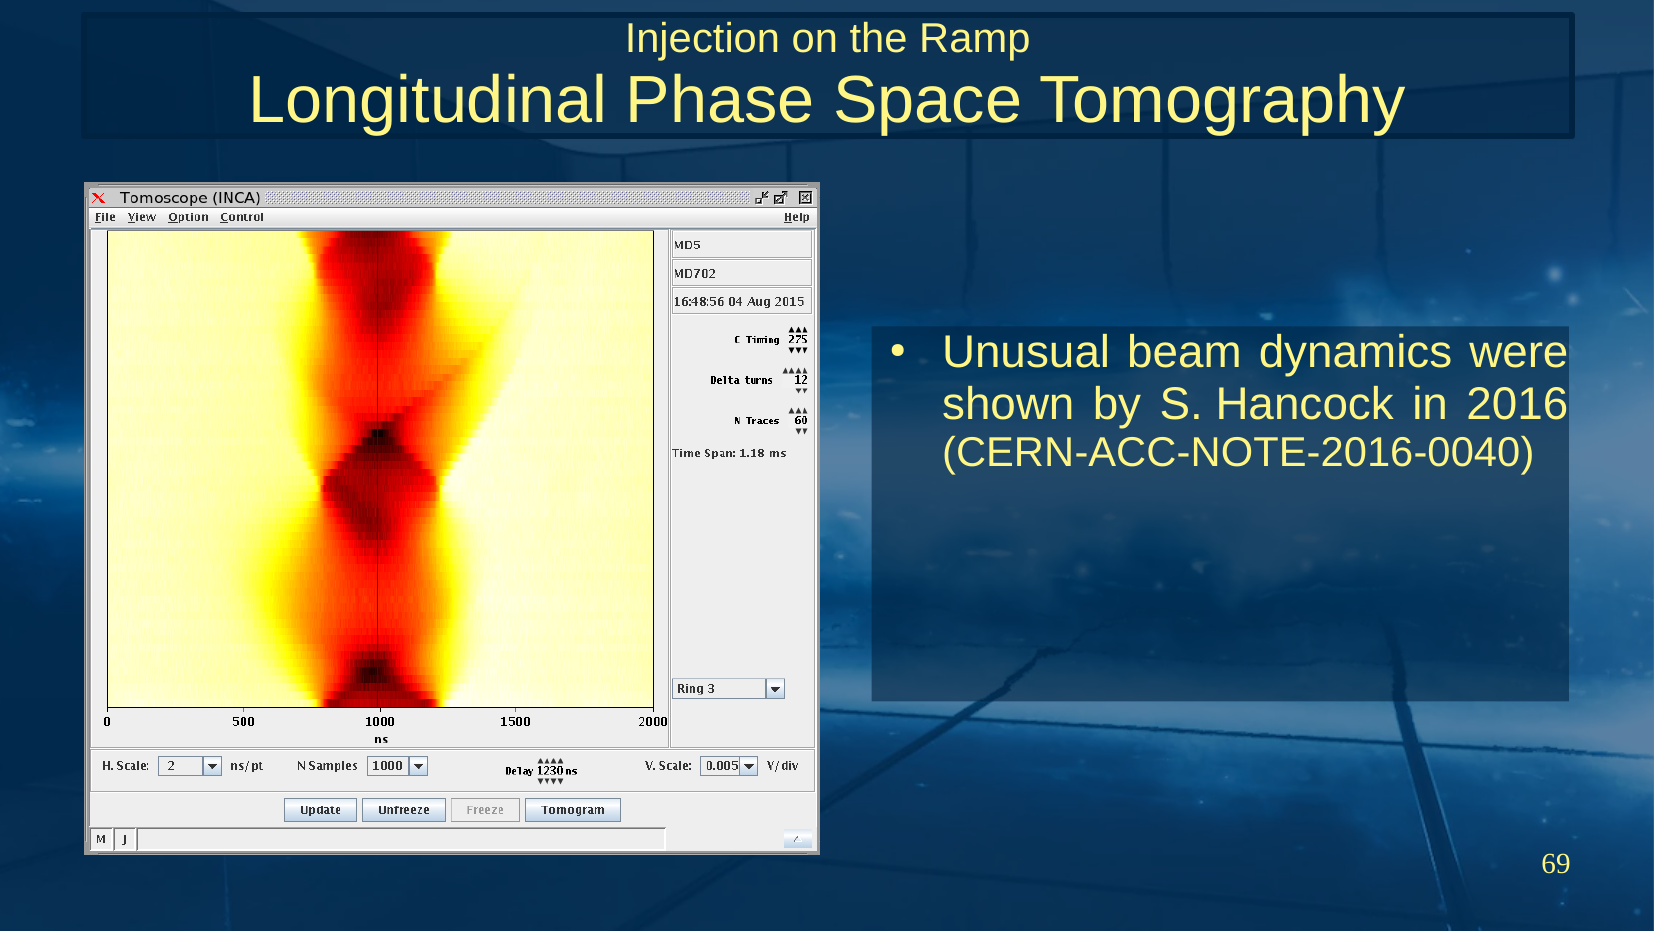

# Injection on the Ramp Longitudinal Phase Space Tomography
Unusual beam dynamics were shown by S. Hancock in 2016
(CERN-ACC-NOTE-2016-0040)
69